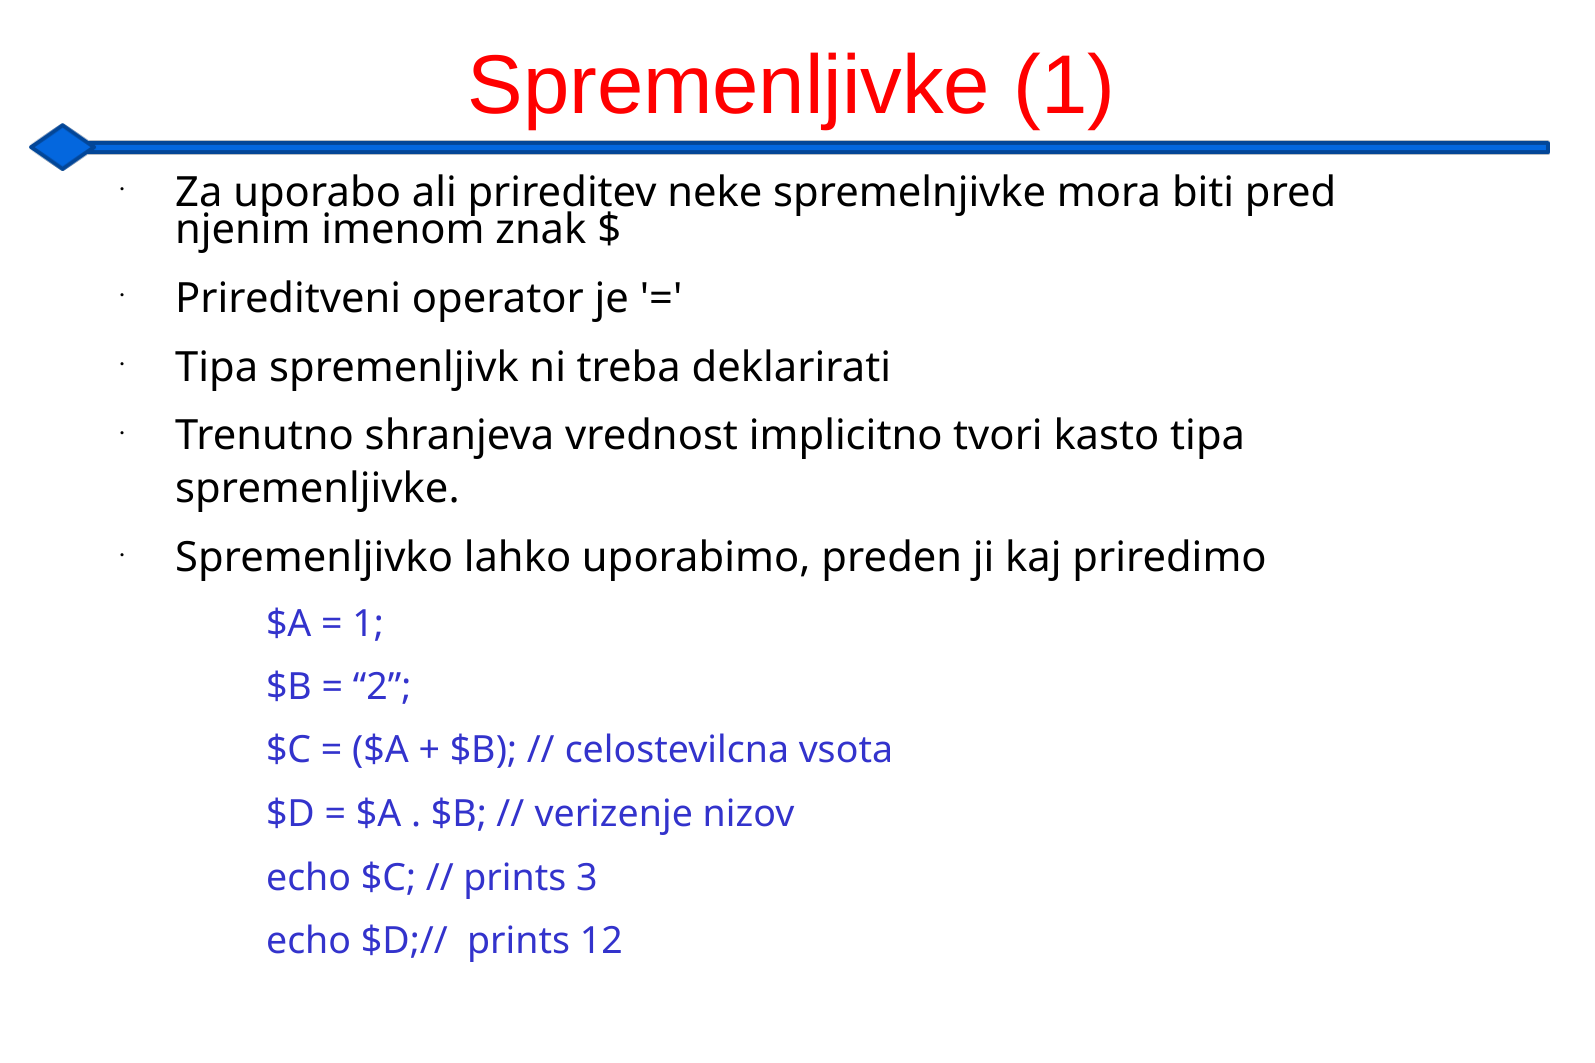

# Spremenljivke (1)
Za uporabo ali prireditev neke spremelnjivke mora biti pred njenim imenom znak $
Prireditveni operator je '='
Tipa spremenljivk ni treba deklarirati
Trenutno shranjeva vrednost implicitno tvori kasto tipa spremenljivke.
Spremenljivko lahko uporabimo, preden ji kaj priredimo
			$A = 1;
			$B = “2”;
			$C = ($A + $B); // celostevilcna vsota
			$D = $A . $B; // verizenje nizov
			echo $C; // prints 3
			echo $D;// prints 12